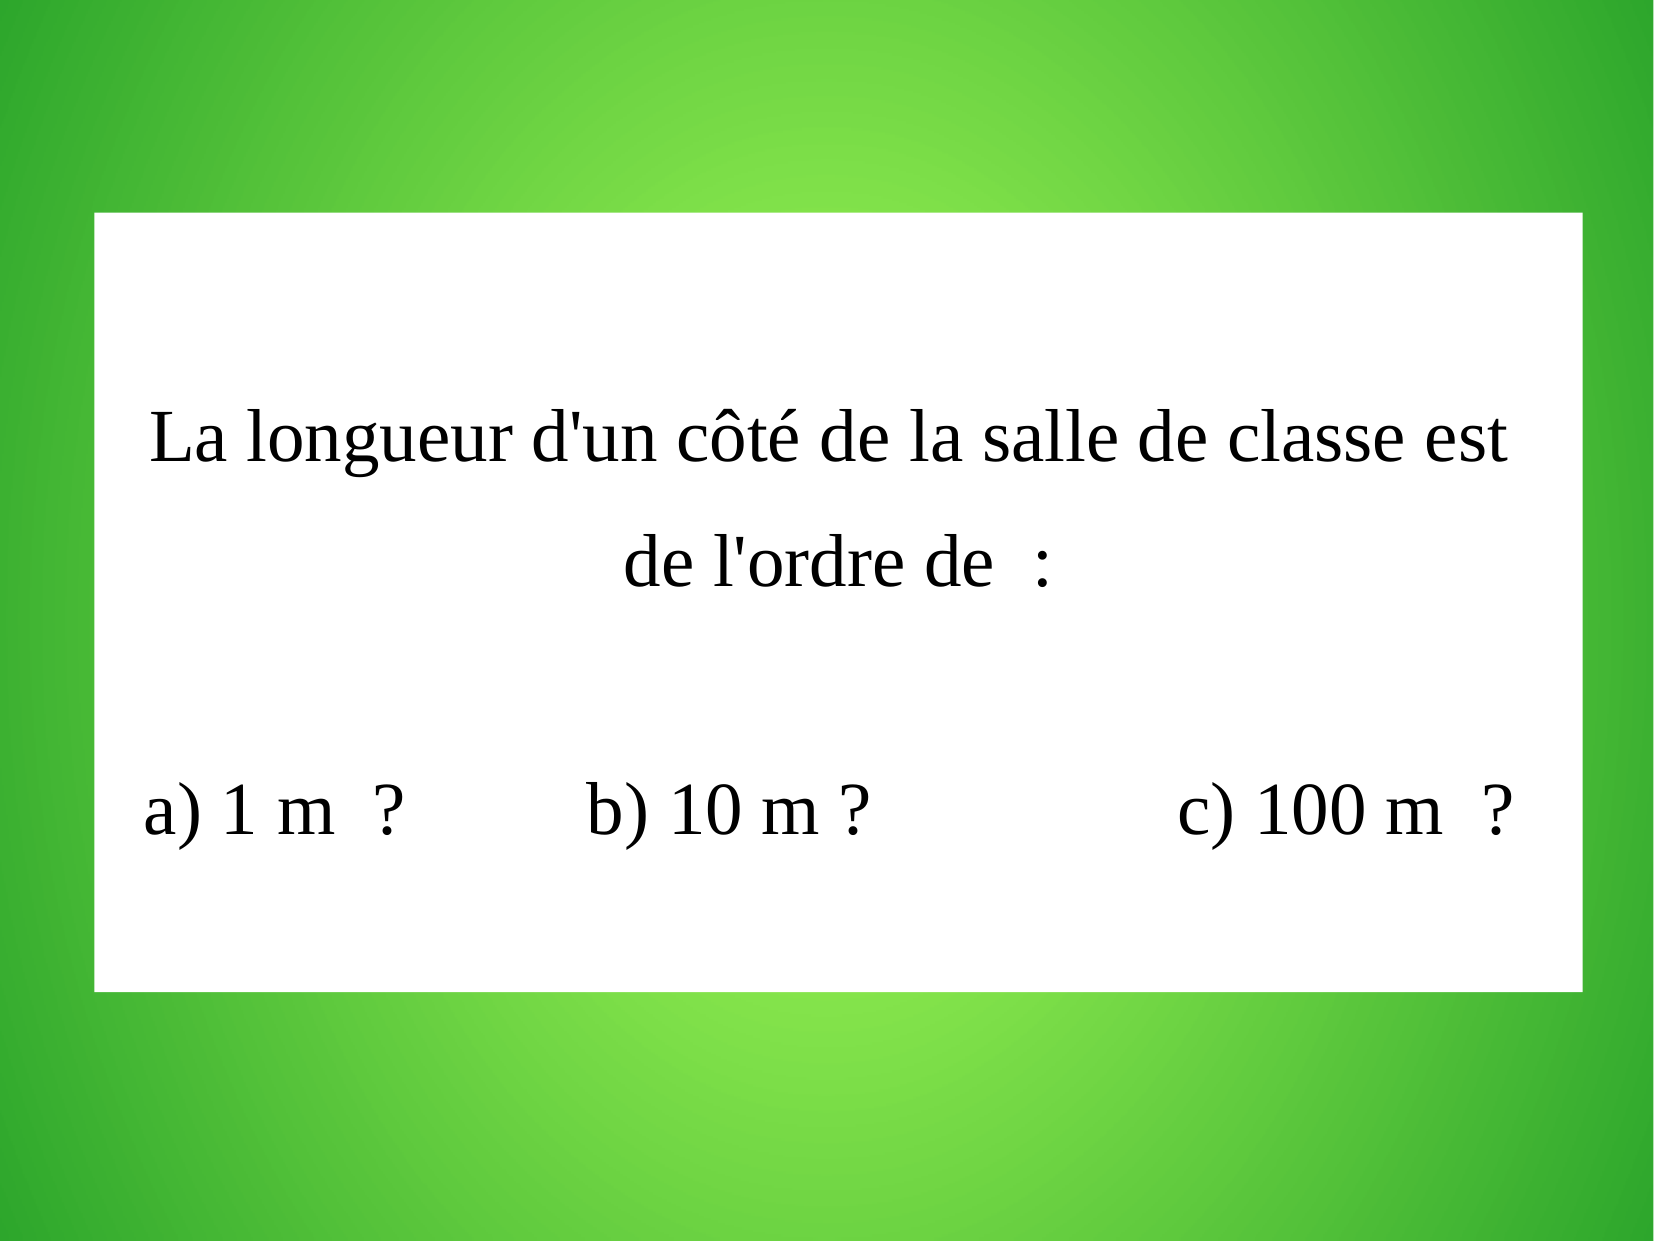

# La longueur d'un côté de la salle de classe est de l'ordre de  :
a) 1 m  ? 			b) 10 m ? 				c) 100 m  ?